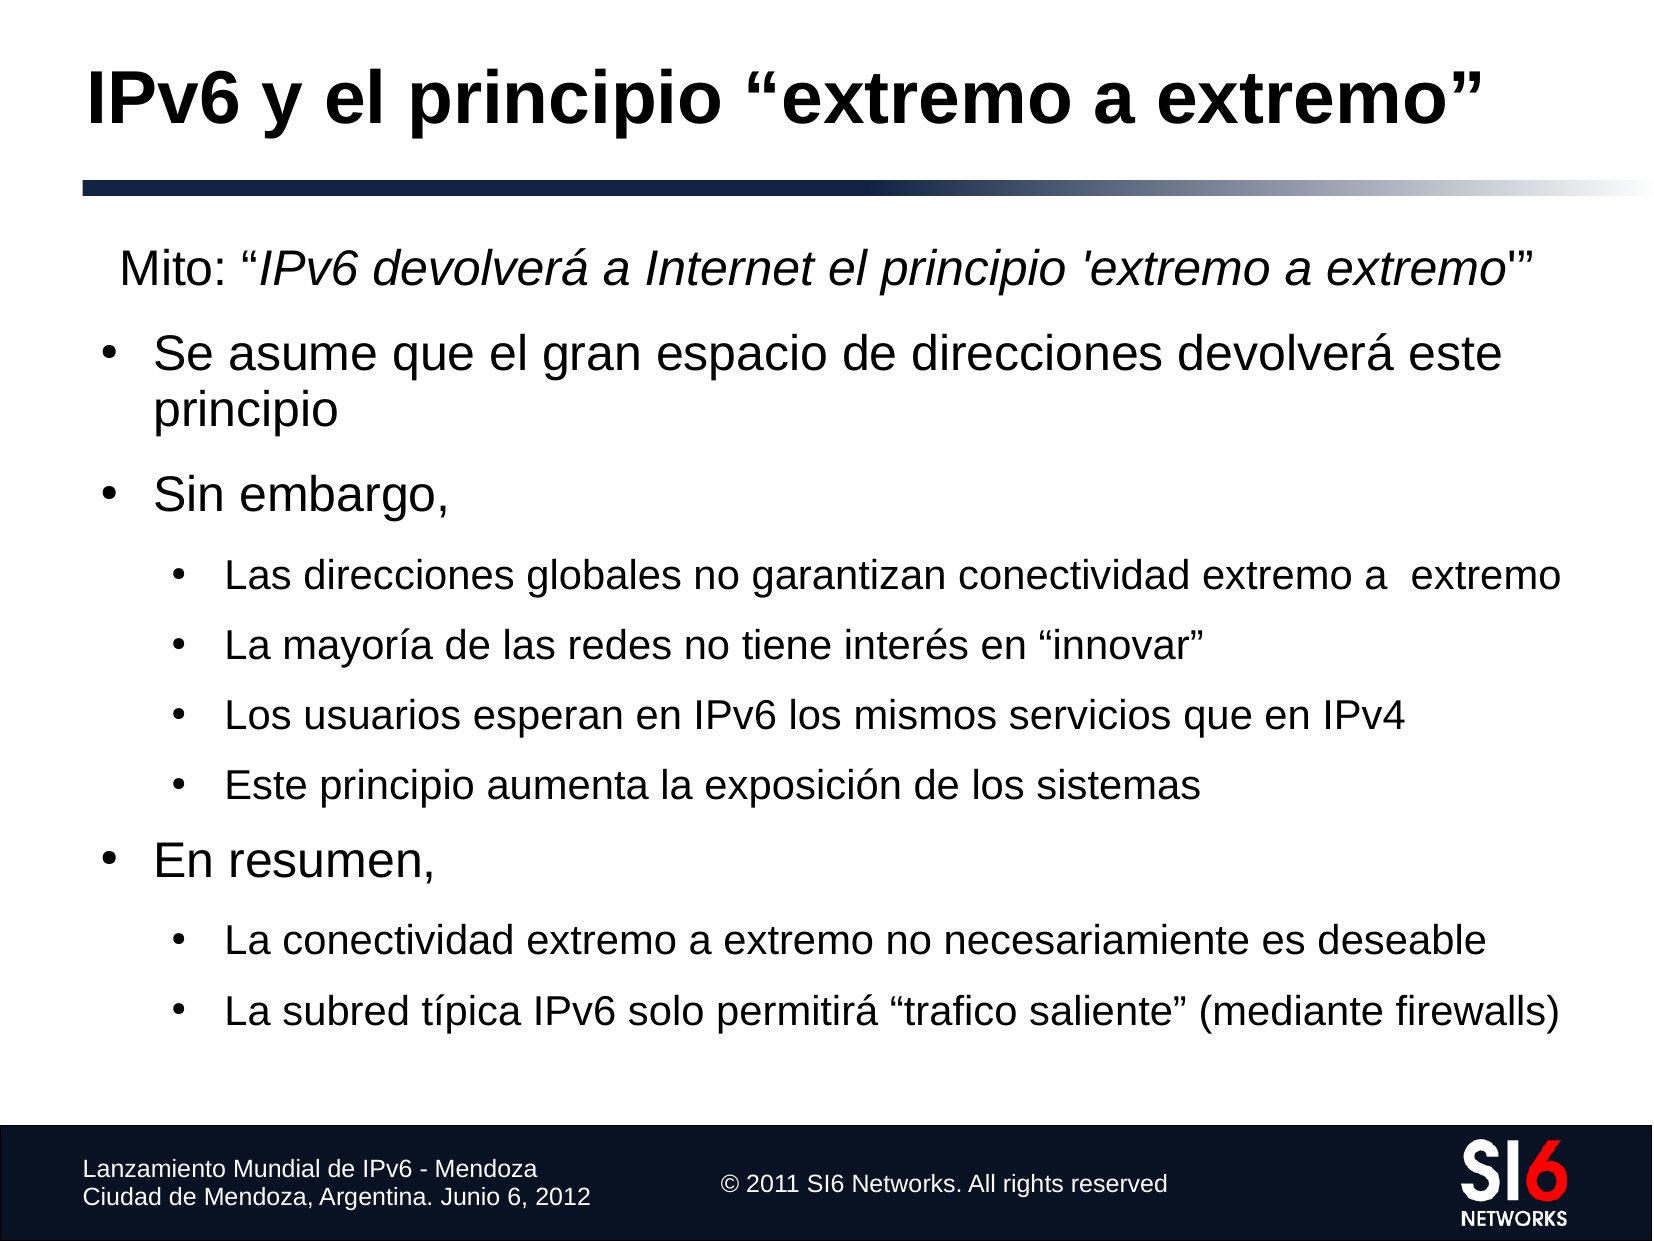

# IPv6 y el principio “extremo a extremo”
Mito: “IPv6 devolverá a Internet el principio 'extremo a extremo'”
Se asume que el gran espacio de direcciones devolverá este principio
Sin embargo,
Las direcciones globales no garantizan conectividad extremo a extremo
La mayoría de las redes no tiene interés en “innovar”
Los usuarios esperan en IPv6 los mismos servicios que en IPv4
Este principio aumenta la exposición de los sistemas
En resumen,
La conectividad extremo a extremo no necesariamiente es deseable
La subred típica IPv6 solo permitirá “trafico saliente” (mediante firewalls)
Congreso de Seguridad en Computo 2011